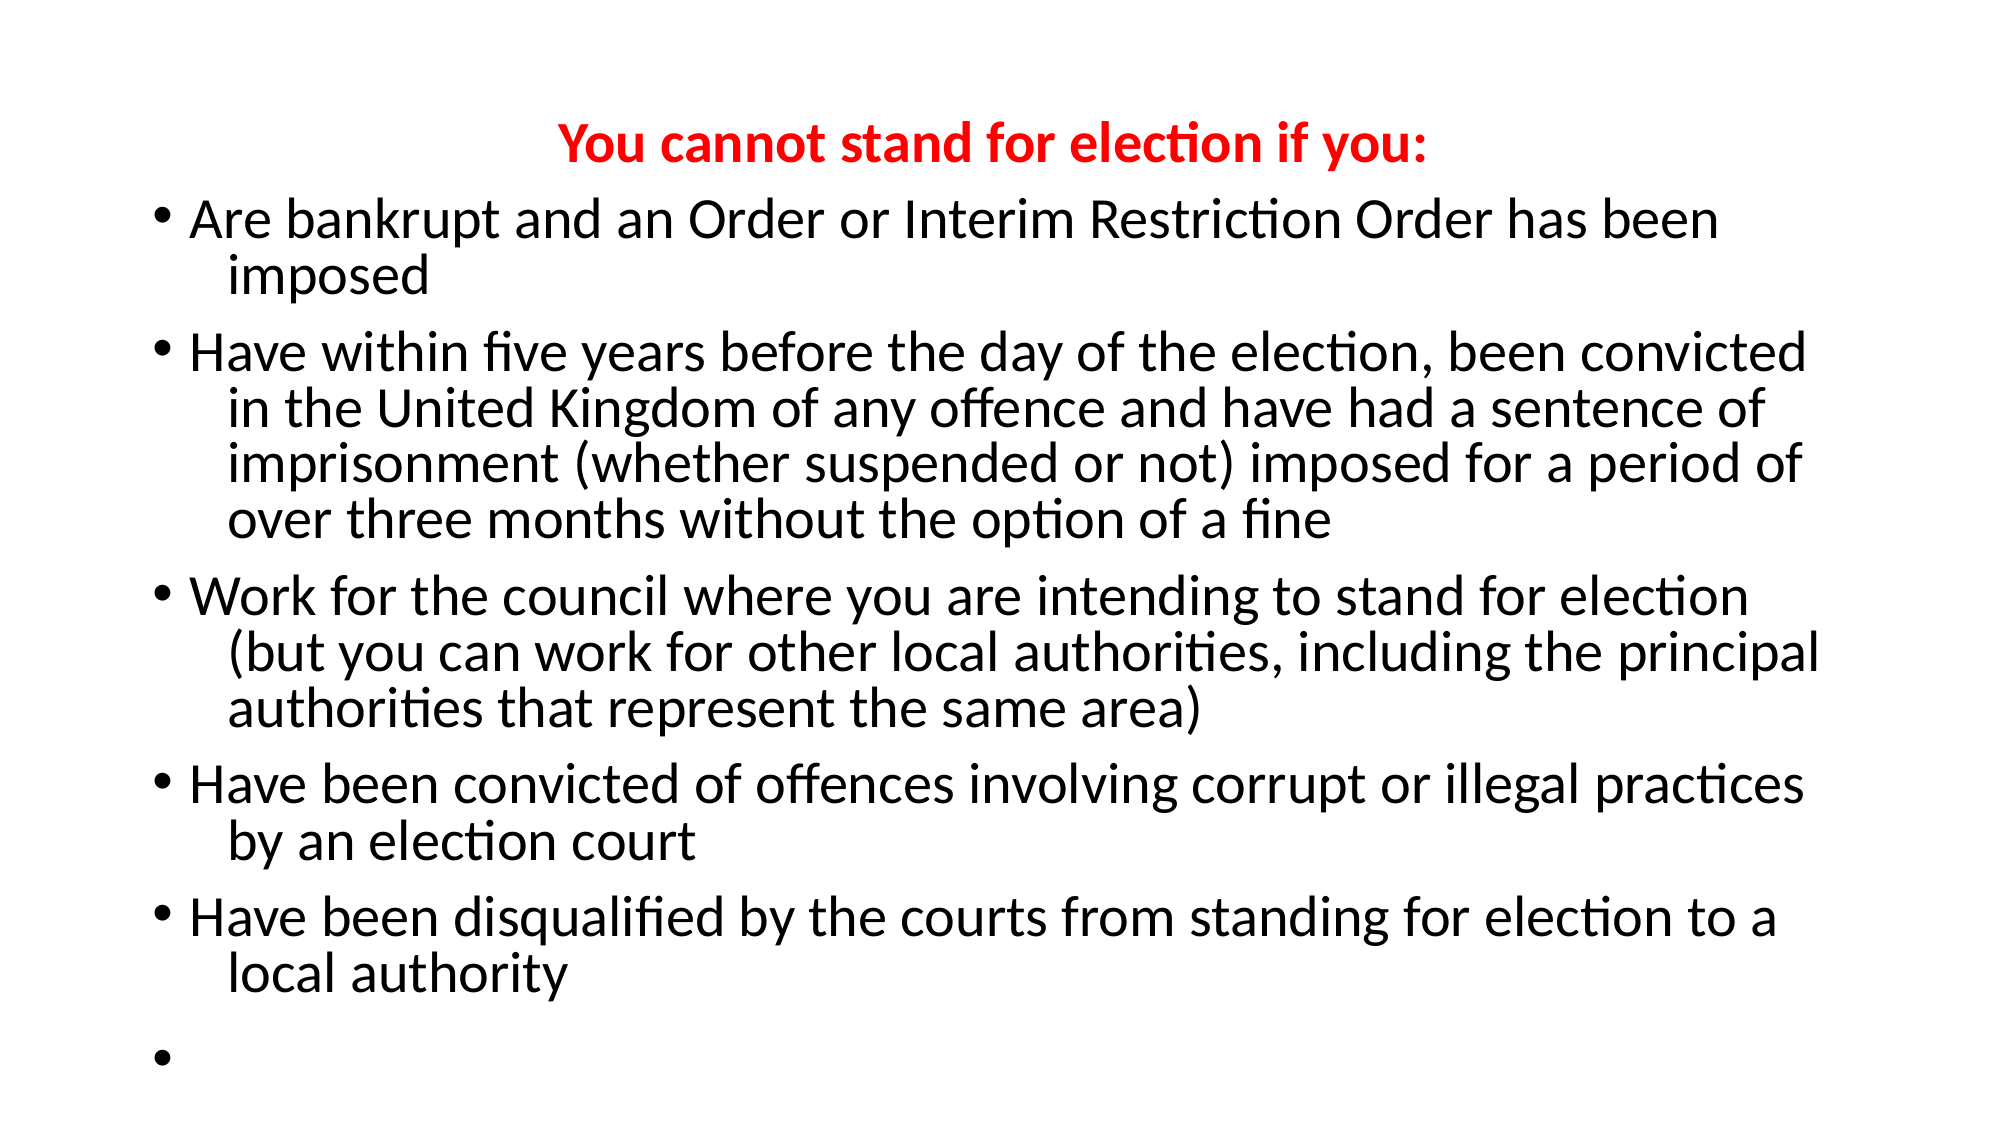

# You cannot stand for election if you:
Are bankrupt and an Order or Interim Restriction Order has been imposed
Have within five years before the day of the election, been convicted in the United Kingdom of any offence and have had a sentence of imprisonment (whether suspended or not) imposed for a period of over three months without the option of a fine
Work for the council where you are intending to stand for election (but you can work for other local authorities, including the principal authorities that represent the same area)
Have been convicted of offences involving corrupt or illegal practices by an election court
Have been disqualified by the courts from standing for election to a local authority